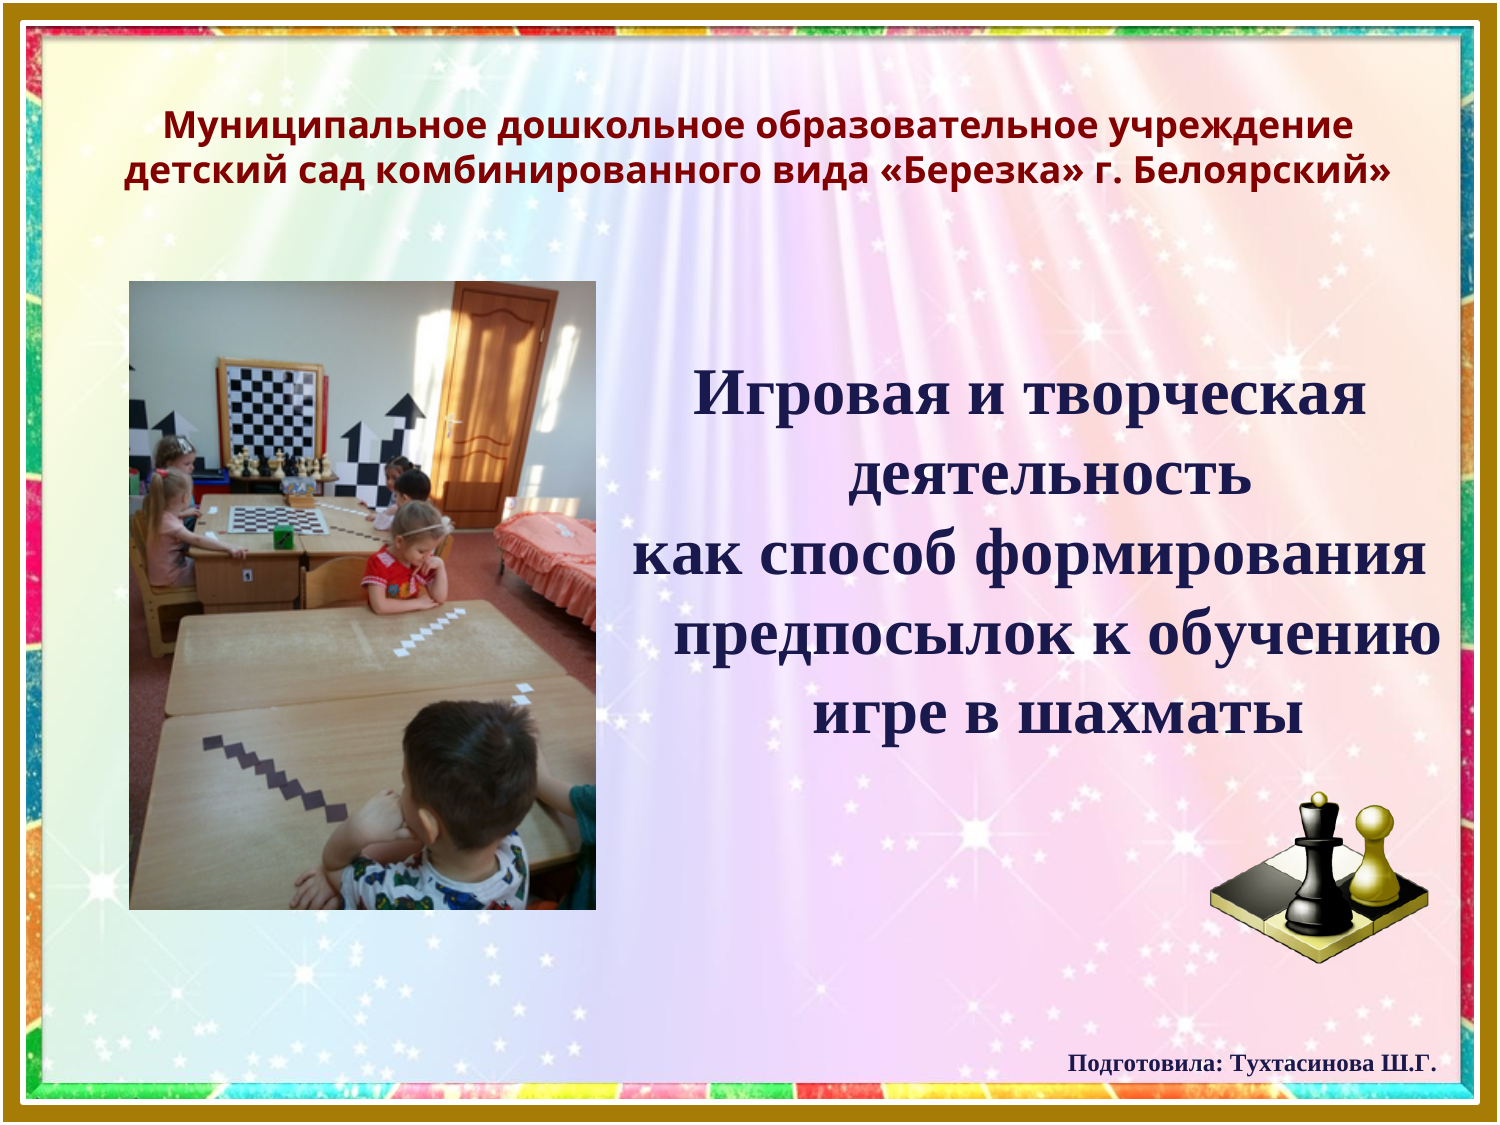

Муниципальное дошкольное образовательное учреждение детский сад комбинированного вида «Березка» г. Белоярский»
 Игровая и творческая деятельность
как способ формирования предпосылок к обучению игре в шахматы
 Подготовила: Тухтасинова Ш.Г.